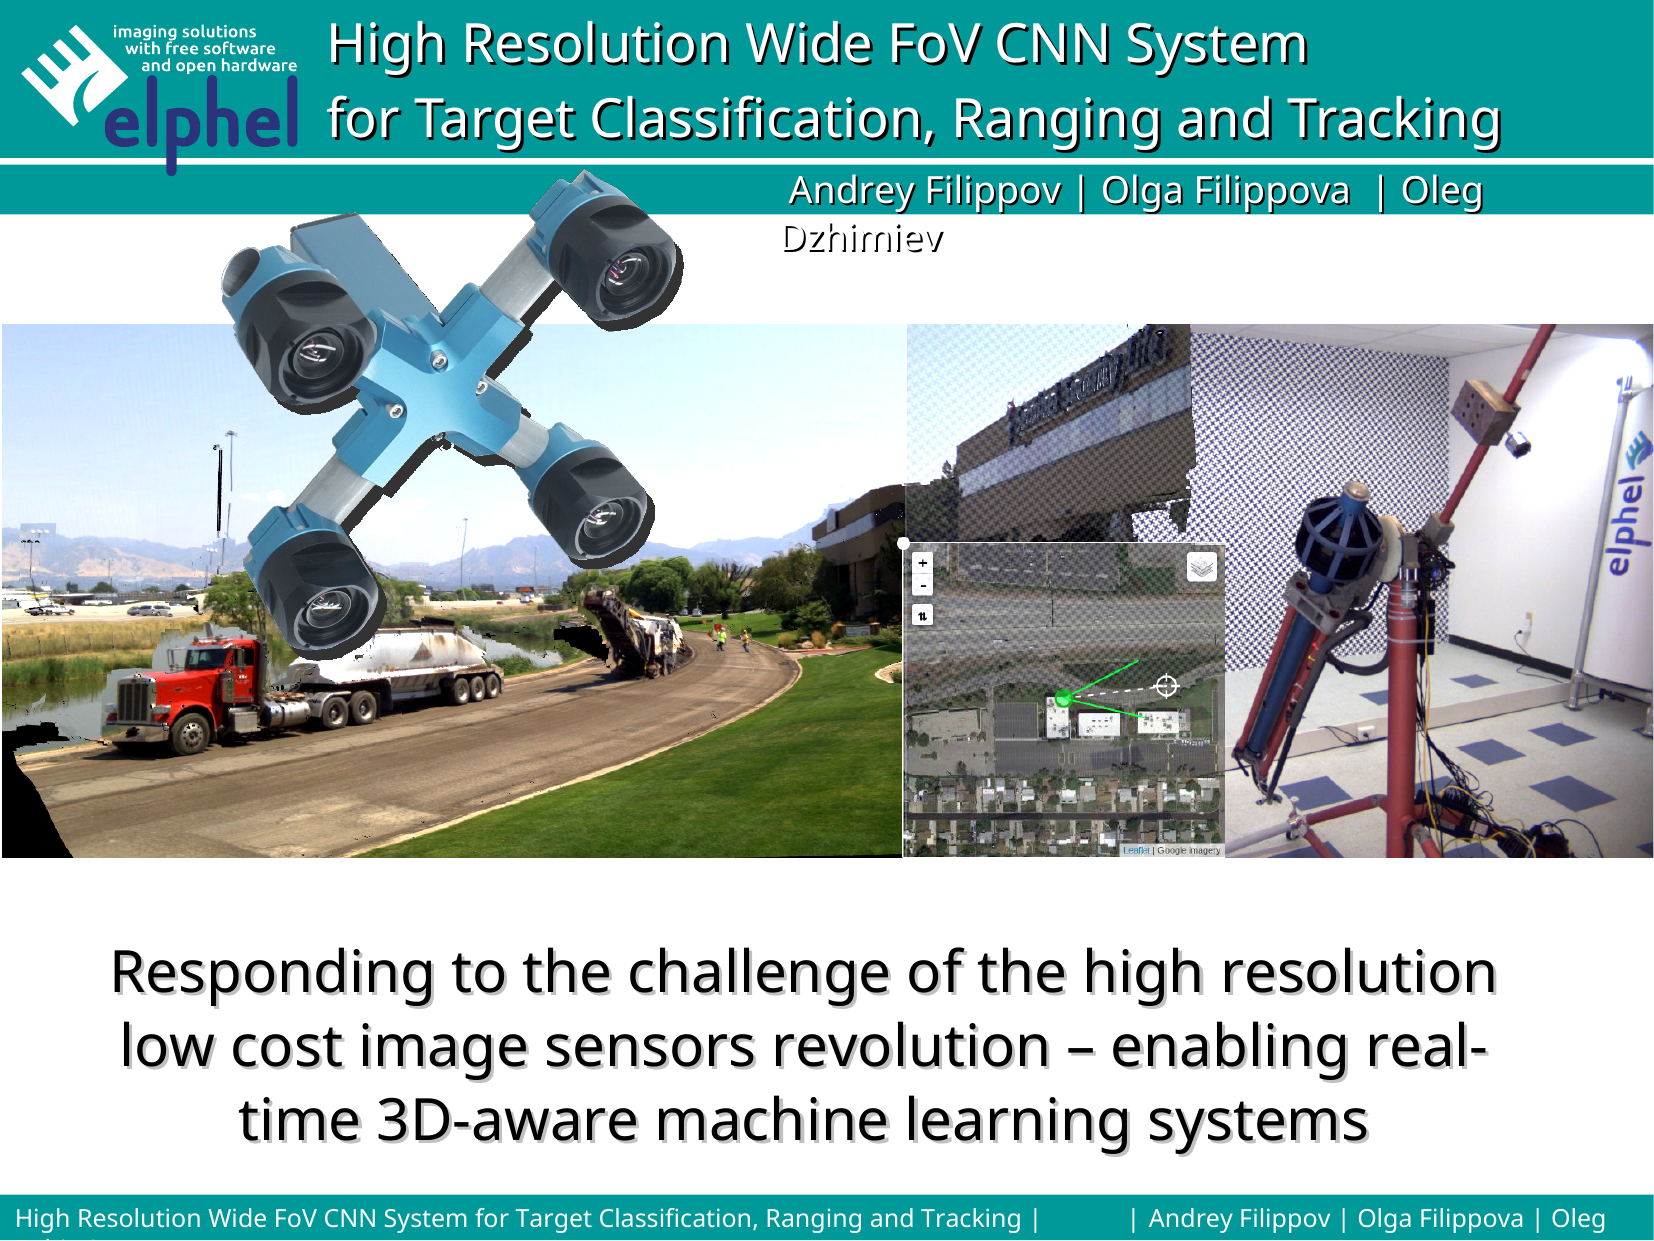

# High Resolution Wide FoV CNN System for Target Classification, Ranging and Tracking
 Andrey Filippov | Olga Filippova | Oleg Dzhimiev
Responding to the challenge of the high resolution low cost image sensors revolution – enabling real-time 3D-aware machine learning systems